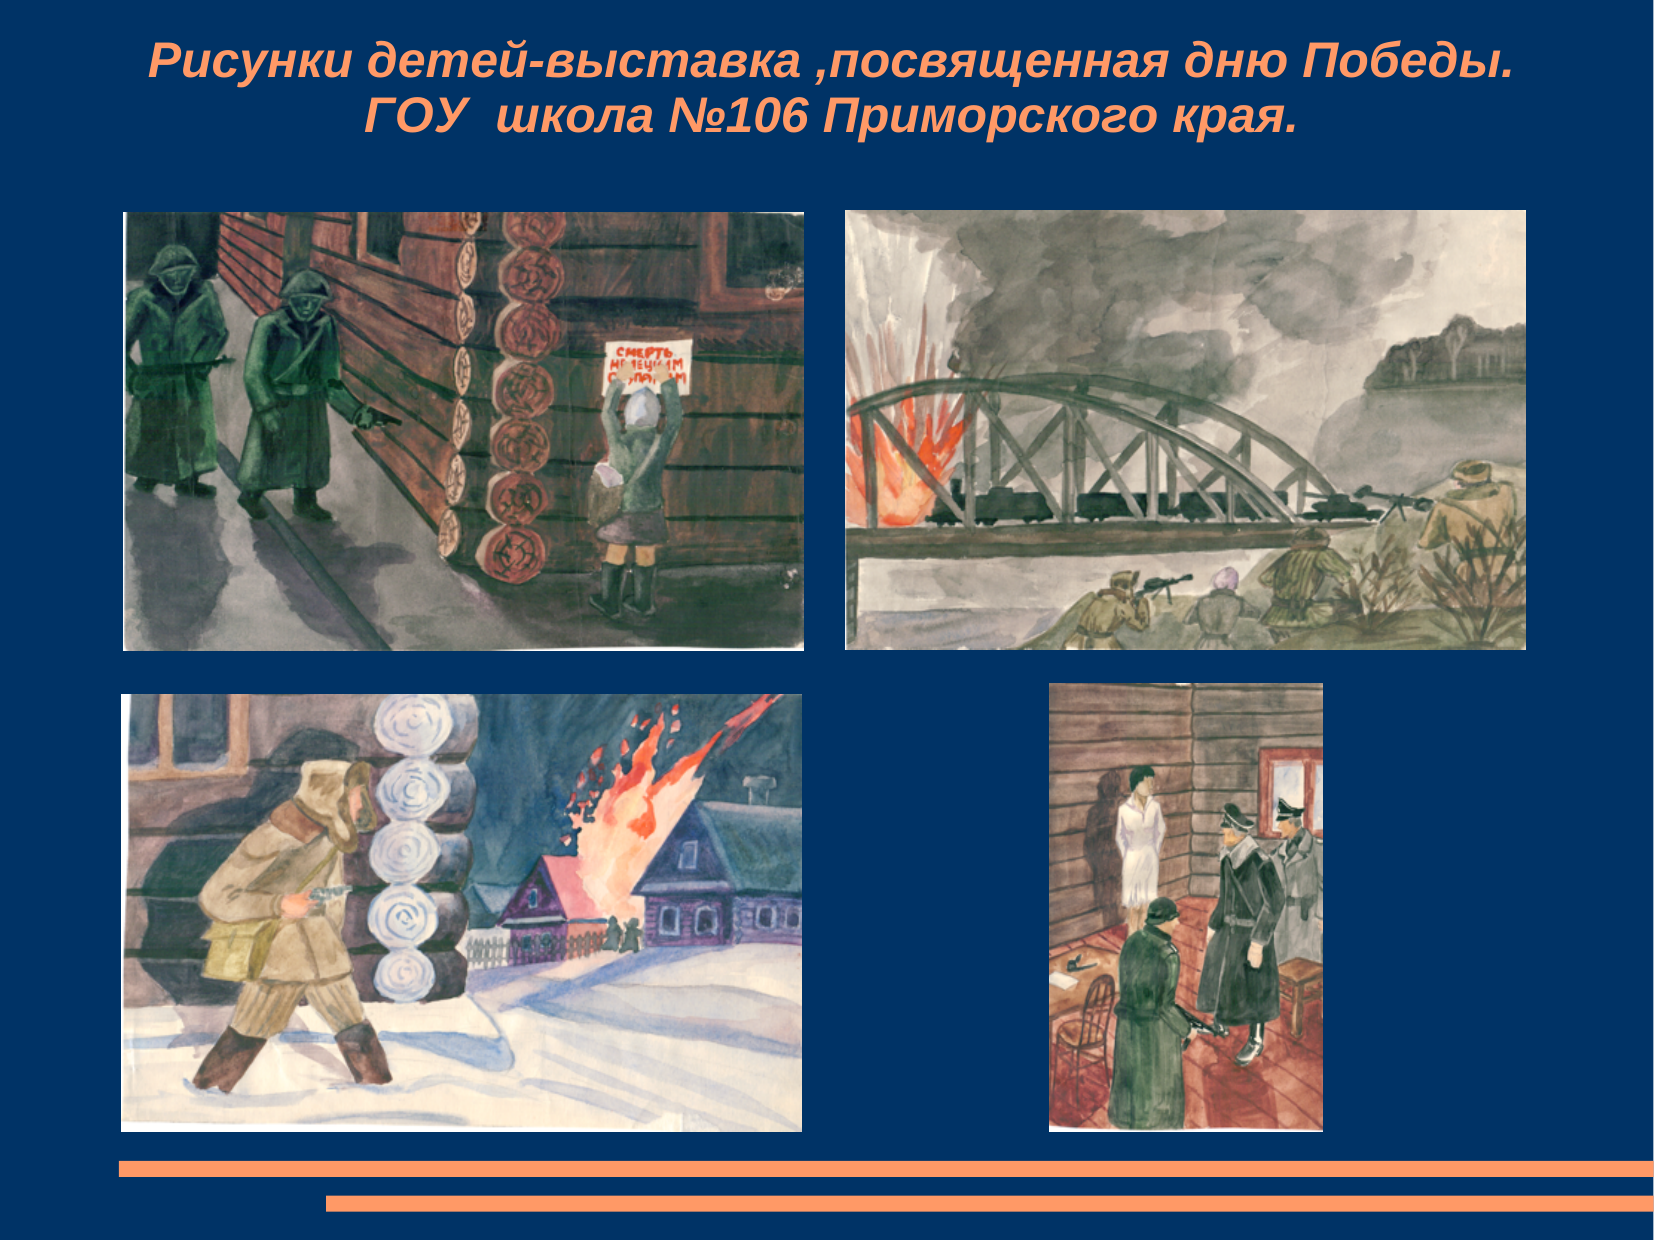

# Рисунки детей-выставка ,посвященная дню Победы. ГОУ школа №106 Приморского края.